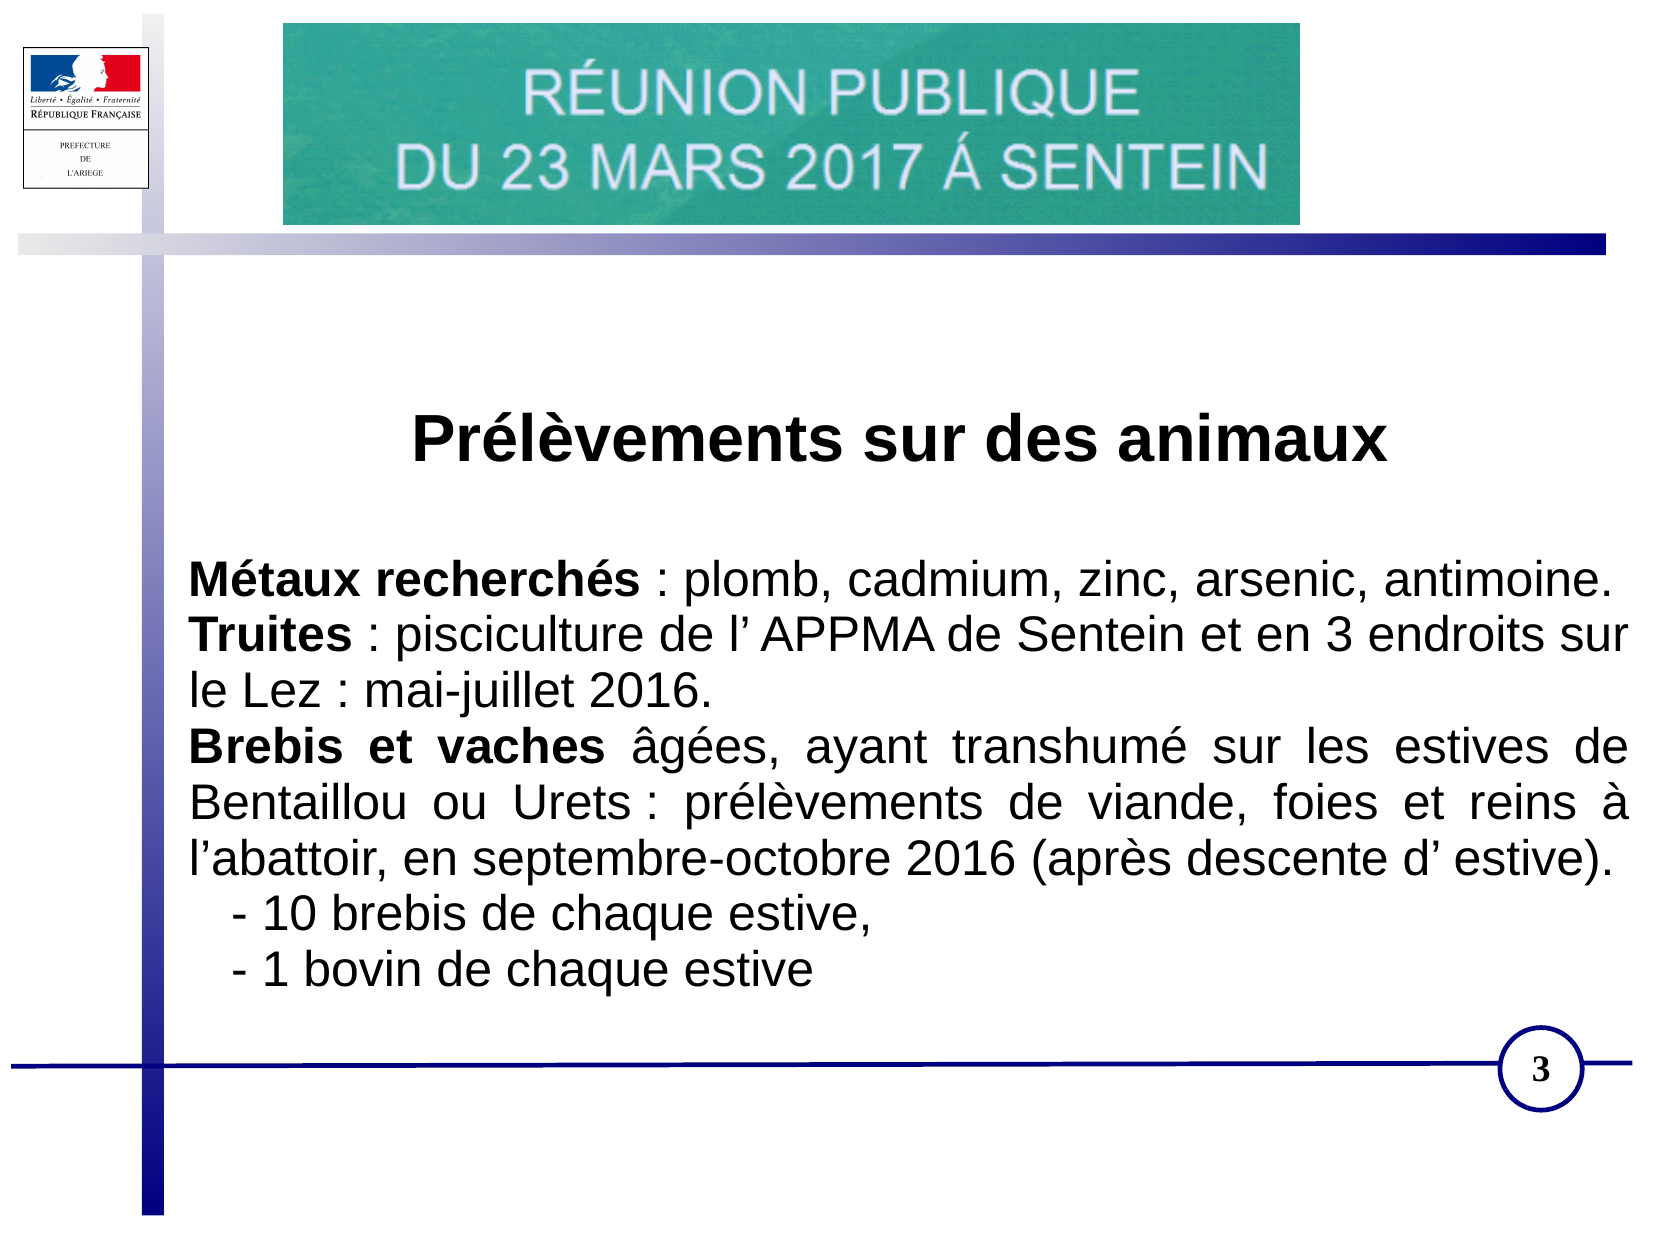

# Prélèvements sur des animaux
Métaux recherchés : plomb, cadmium, zinc, arsenic, antimoine.
Truites : pisciculture de l’ APPMA de Sentein et en 3 endroits sur le Lez : mai-juillet 2016.
Brebis et vaches âgées, ayant transhumé sur les estives de Bentaillou ou Urets : prélèvements de viande, foies et reins à l’abattoir, en septembre-octobre 2016 (après descente d’ estive).
 - 10 brebis de chaque estive,
 - 1 bovin de chaque estive